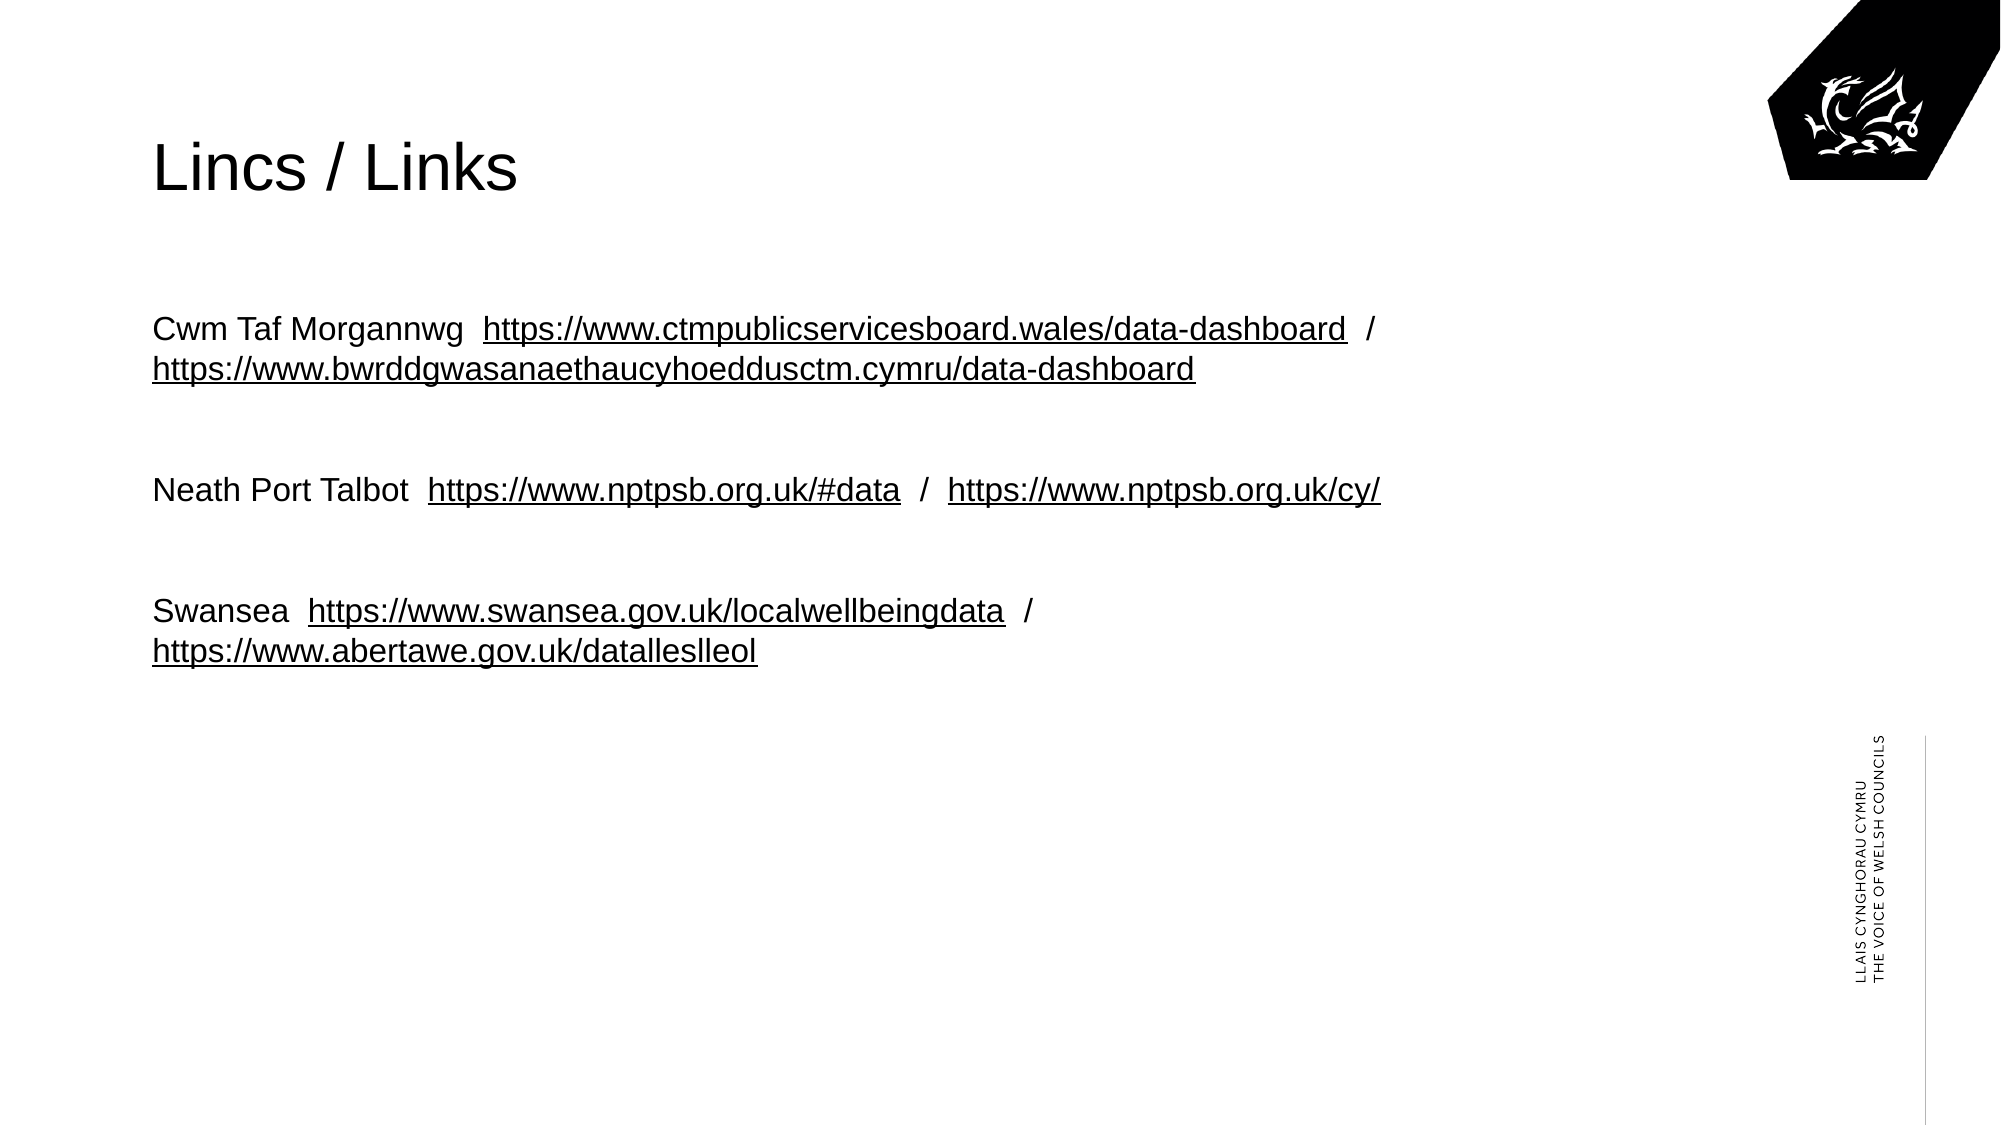

Lincs / Links
# Cwm Taf Morgannwg  https://www.ctmpublicservicesboard.wales/data-dashboard  /  https://www.bwrddgwasanaethaucyhoeddusctm.cymru/data-dashboard
Neath Port Talbot  https://www.nptpsb.org.uk/#data  /  https://www.nptpsb.org.uk/cy/
Swansea  https://www.swansea.gov.uk/localwellbeingdata  /  https://www.abertawe.gov.uk/datalleslleol